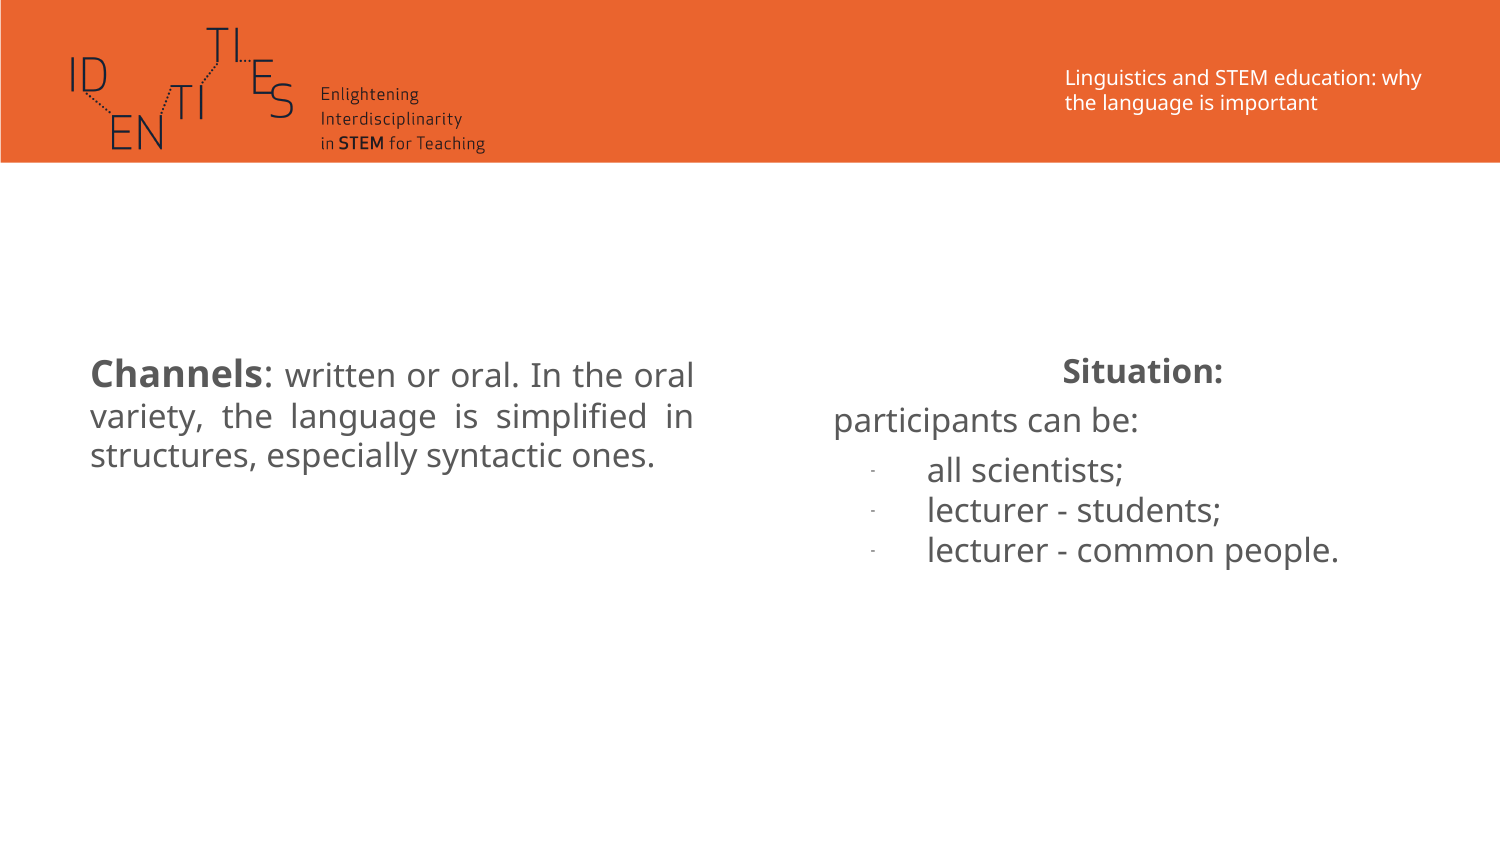

#
Linguistics and STEM education: why the language is important
Channels: written or oral. In the oral variety, the language is simplified in structures, especially syntactic ones.
Situation:
participants can be:
all scientists;
lecturer - students;
lecturer - common people.